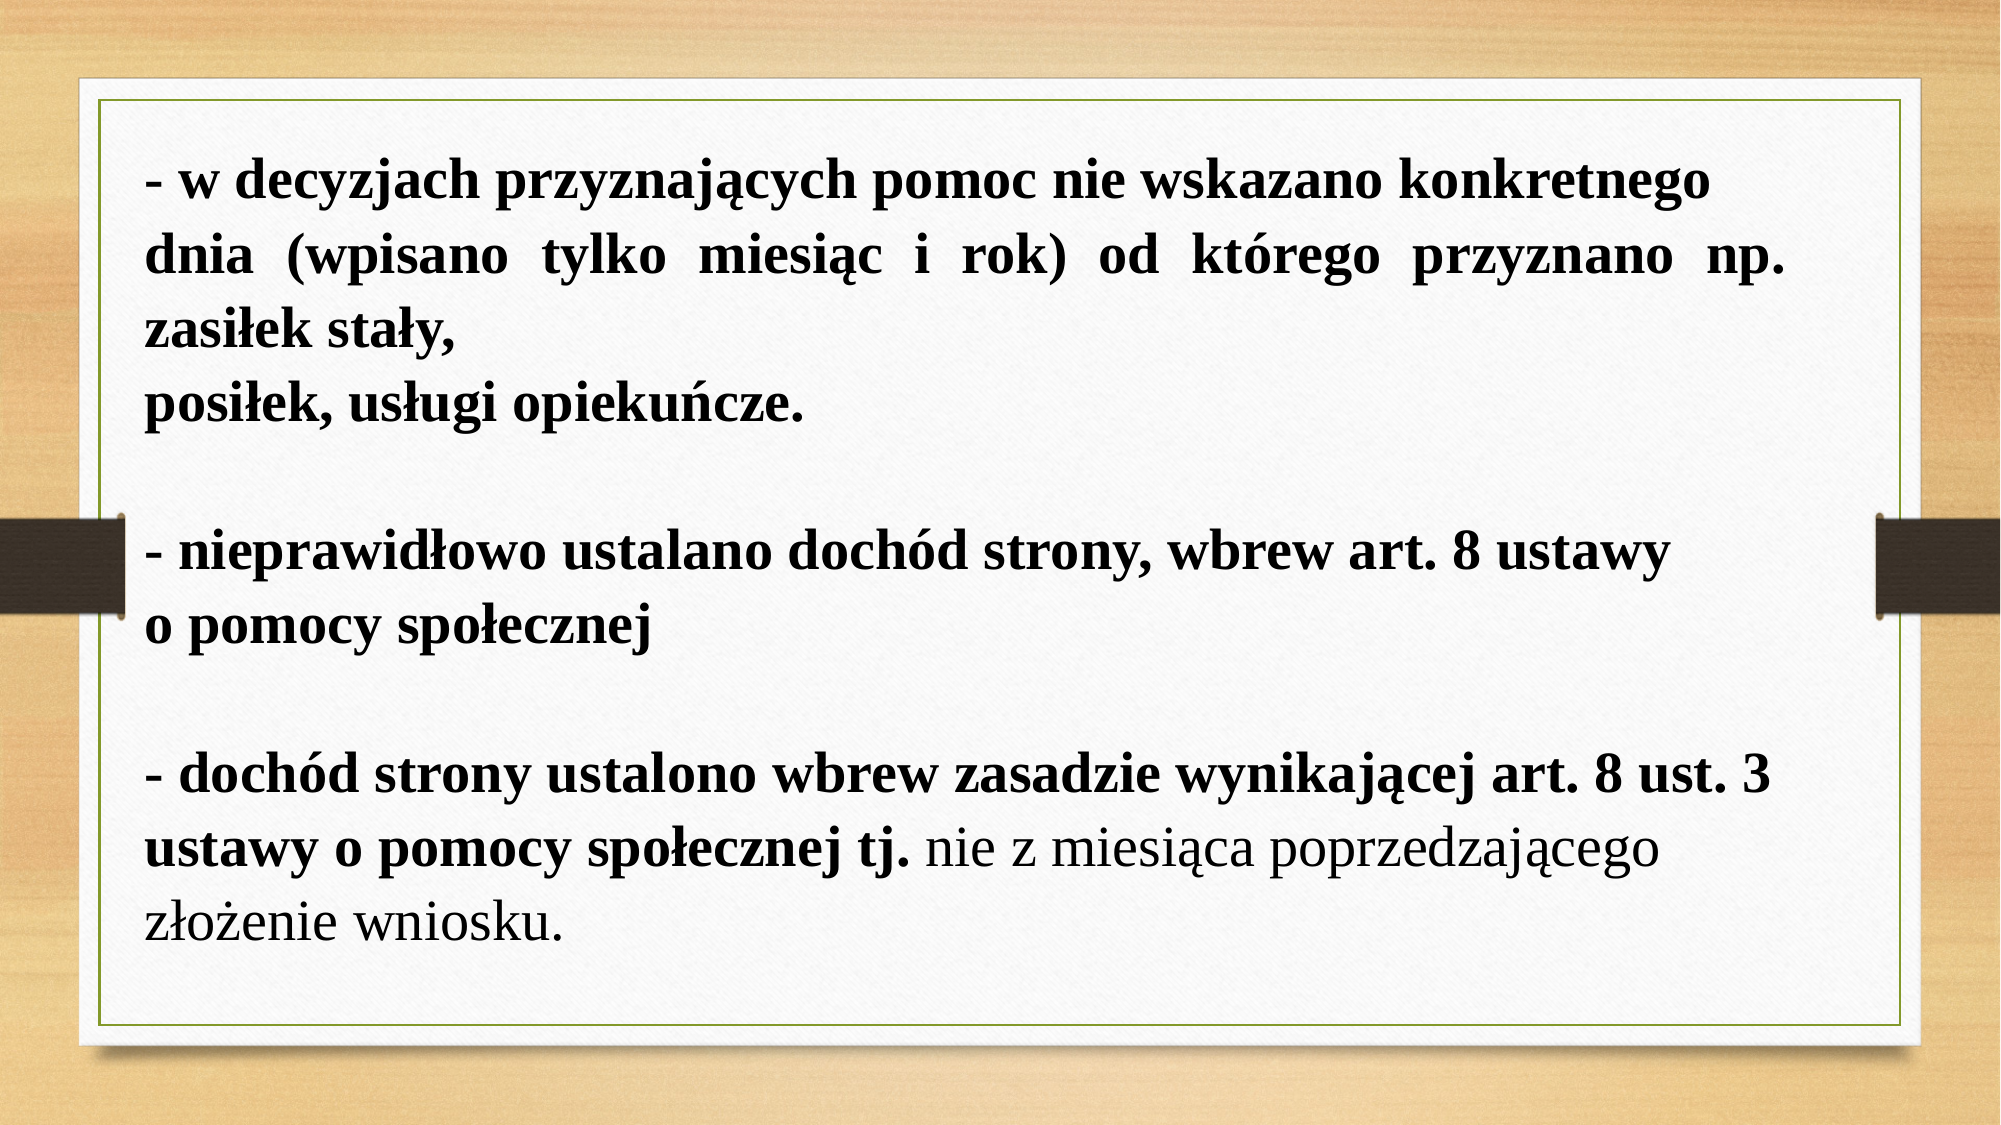

- w decyzjach przyznających pomoc nie wskazano konkretnego
dnia (wpisano tylko miesiąc i rok) od którego przyznano np. zasiłek stały,
posiłek, usługi opiekuńcze.
- nieprawidłowo ustalano dochód strony, wbrew art. 8 ustawy
o pomocy społecznej
- dochód strony ustalono wbrew zasadzie wynikającej art. 8 ust. 3
ustawy o pomocy społecznej tj. nie z miesiąca poprzedzającego
złożenie wniosku.